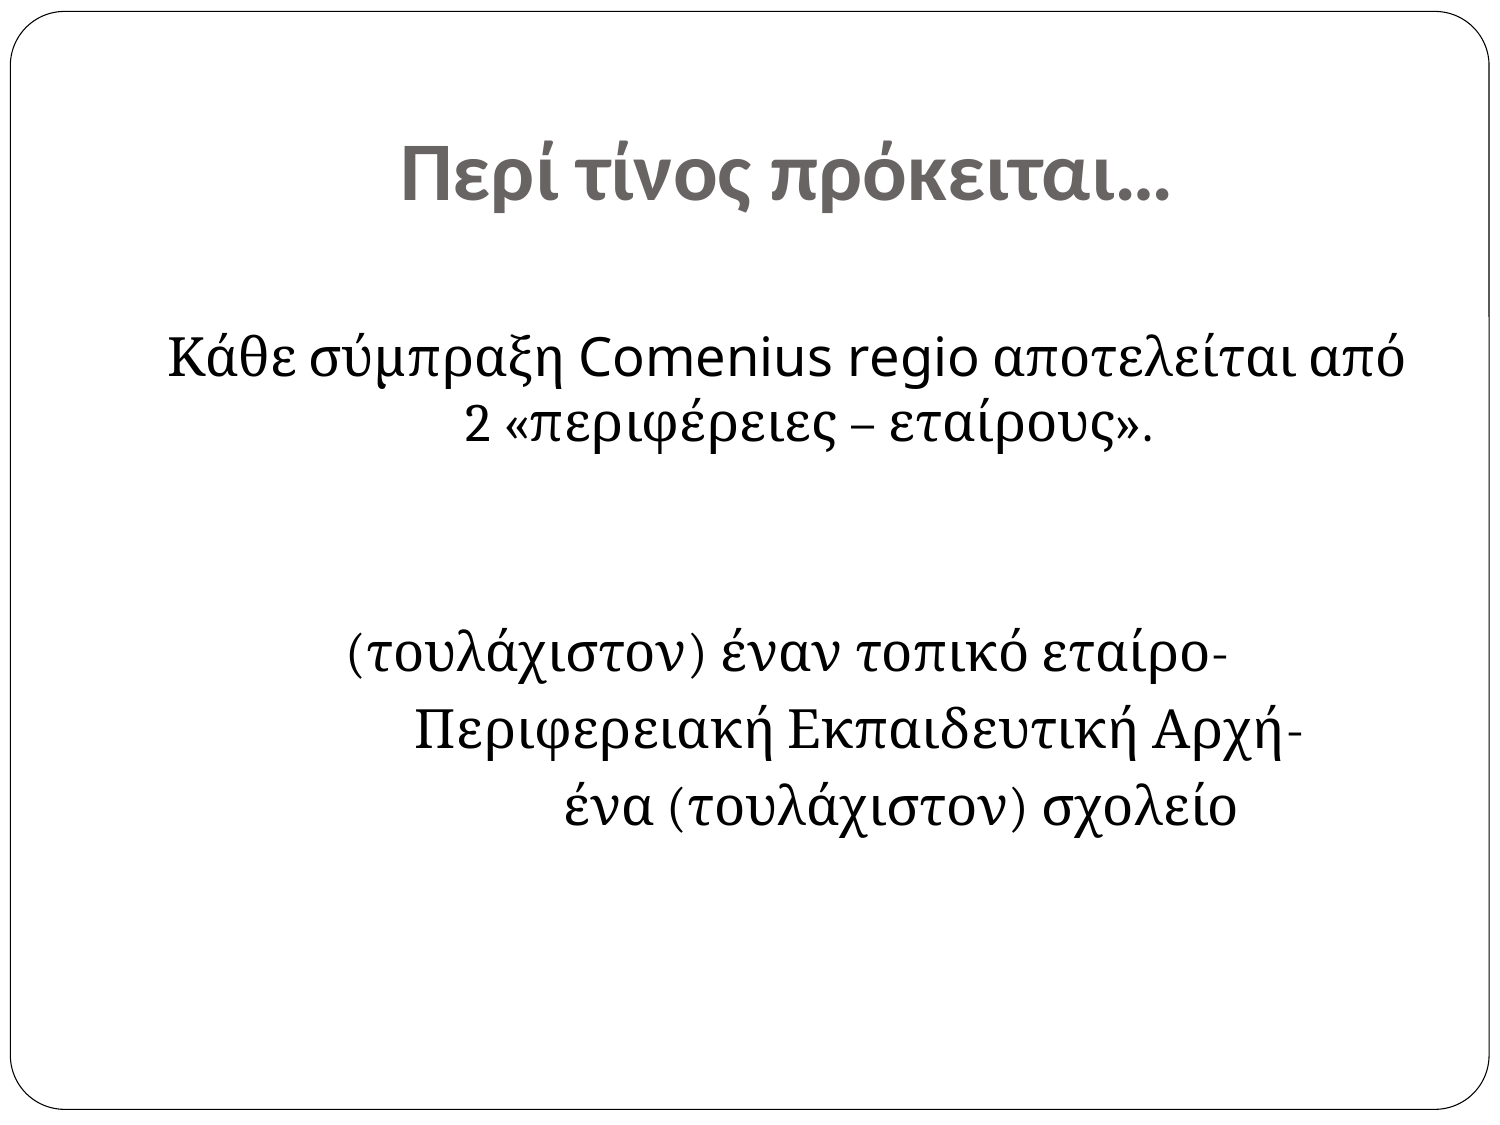

# Περί τίνος πρόκειται…
Κάθε σύμπραξη Comenius regio αποτελείται από 2 «περιφέρειες – εταίρους».
(τουλάχιστον) έναν τοπικό εταίρο-
 Περιφερειακή Εκπαιδευτική Αρχή-
 ένα (τουλάχιστον) σχολείο